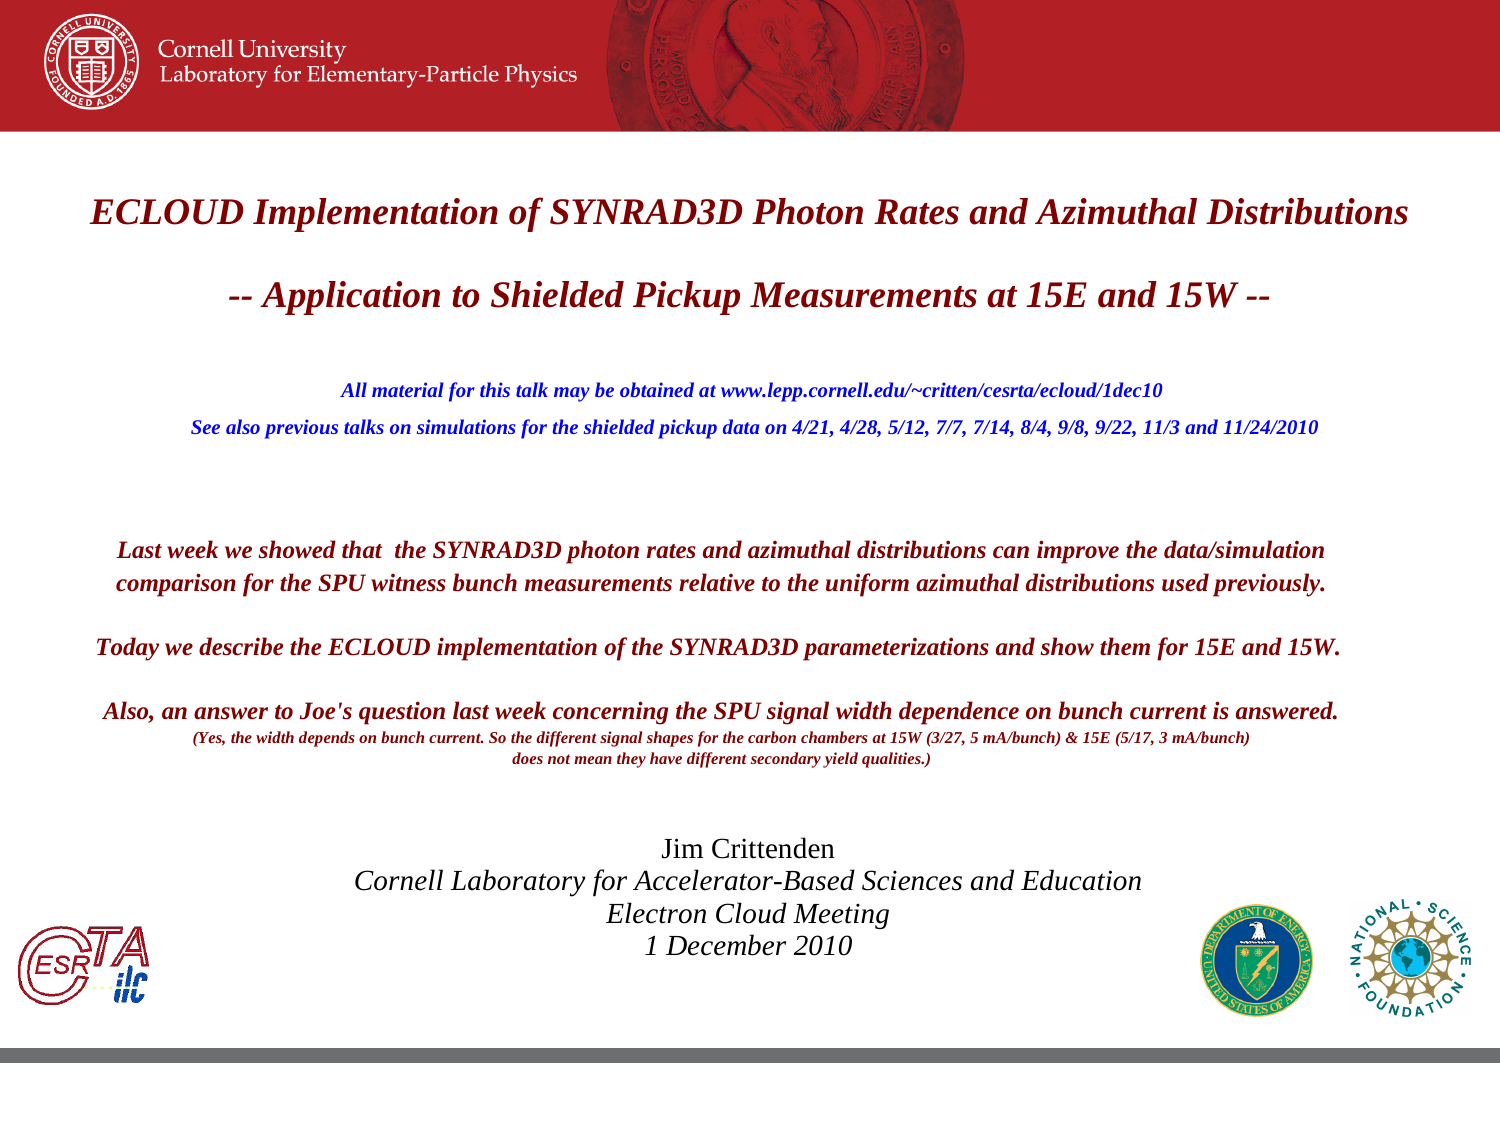

ECLOUD Implementation of SYNRAD3D Photon Rates and Azimuthal Distributions
-- Application to Shielded Pickup Measurements at 15E and 15W --
 All material for this talk may be obtained at www.lepp.cornell.edu/~critten/cesrta/ecloud/1dec10
 See also previous talks on simulations for the shielded pickup data on 4/21, 4/28, 5/12, 7/7, 7/14, 8/4, 9/8, 9/22, 11/3 and 11/24/2010
Last week we showed that the SYNRAD3D photon rates and azimuthal distributions can improve the data/simulation comparison for the SPU witness bunch measurements relative to the uniform azimuthal distributions used previously.
Today we describe the ECLOUD implementation of the SYNRAD3D parameterizations and show them for 15E and 15W.
Also, an answer to Joe's question last week concerning the SPU signal width dependence on bunch current is answered.
(Yes, the width depends on bunch current. So the different signal shapes for the carbon chambers at 15W (3/27, 5 mA/bunch) & 15E (5/17, 3 mA/bunch)
does not mean they have different secondary yield qualities.)
# Jim Crittenden
Cornell Laboratory for Accelerator-Based Sciences and Education
Electron Cloud Meeting
1 December 2010